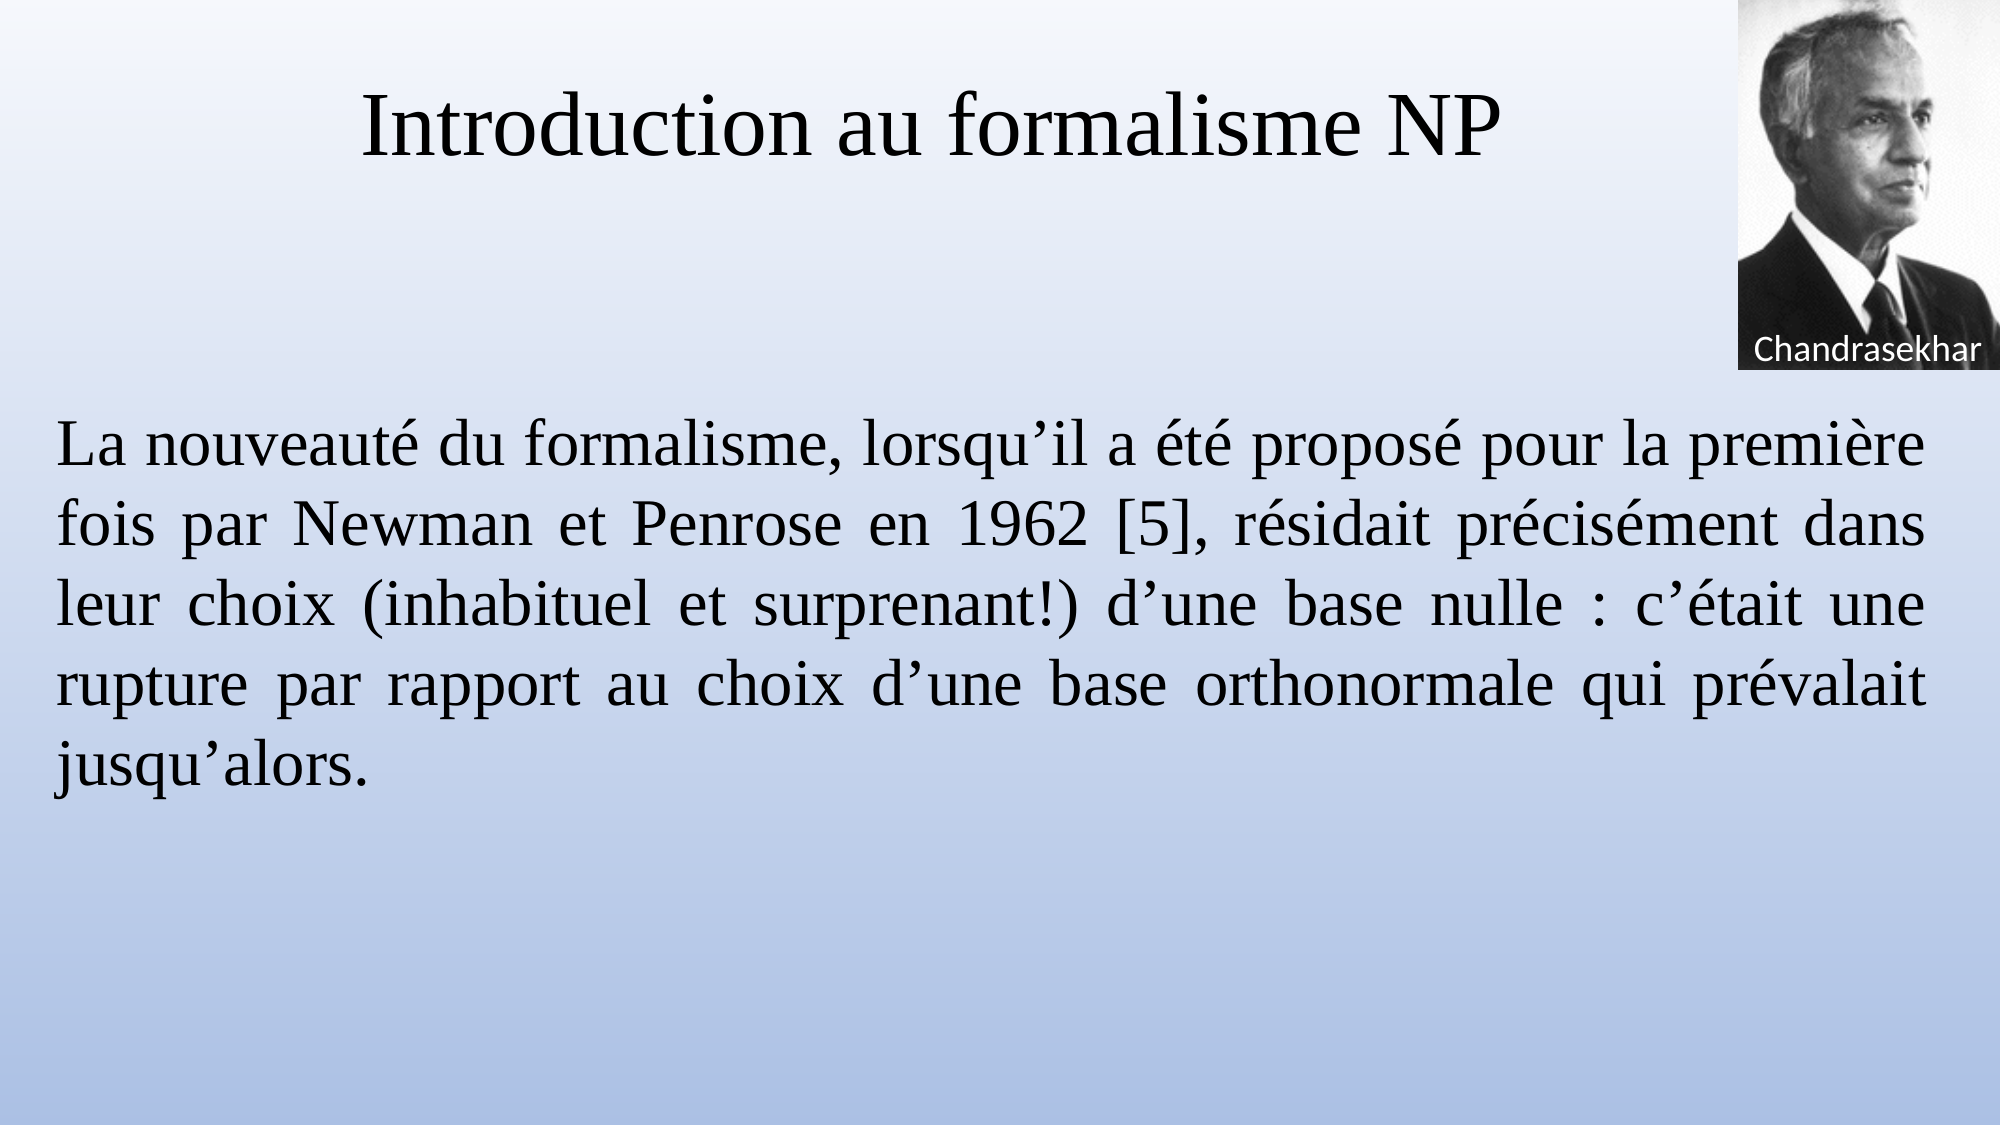

# Introduction au formalisme NP
Chandrasekhar
La nouveauté du formalisme, lorsqu’il a été proposé pour la première fois par Newman et Penrose en 1962 [5], résidait précisément dans leur choix (inhabituel et surprenant!) d’une base nulle : c’était une rupture par rapport au choix d’une base orthonormale qui prévalait jusqu’alors.